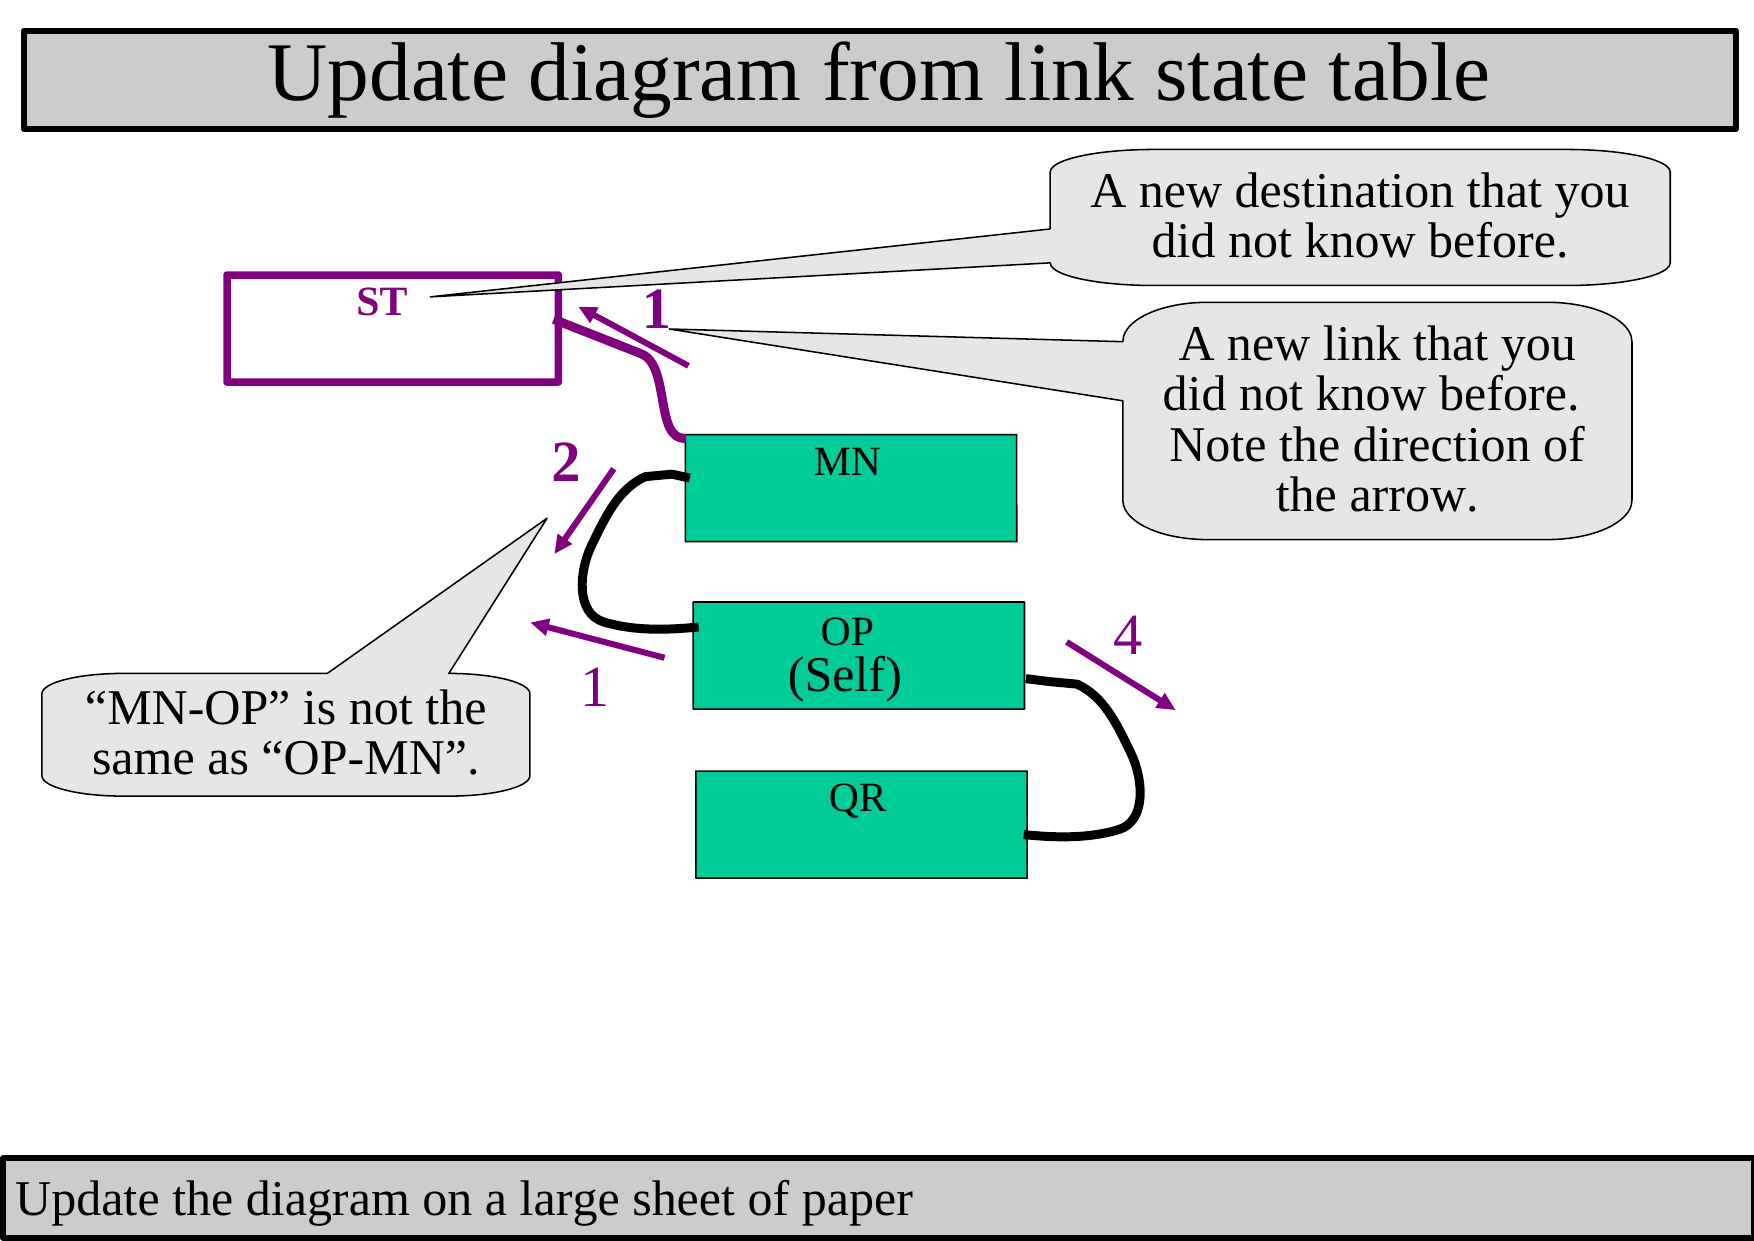

Update diagram from link state table
A new destination that you did not know before.
ST
1
A new link that you did not know before. Note the direction of the arrow.
MN
2
OP
4
(Self)‏
1
“MN-OP” is not the same as “OP-MN”.
QR
Update the diagram on a large sheet of paper